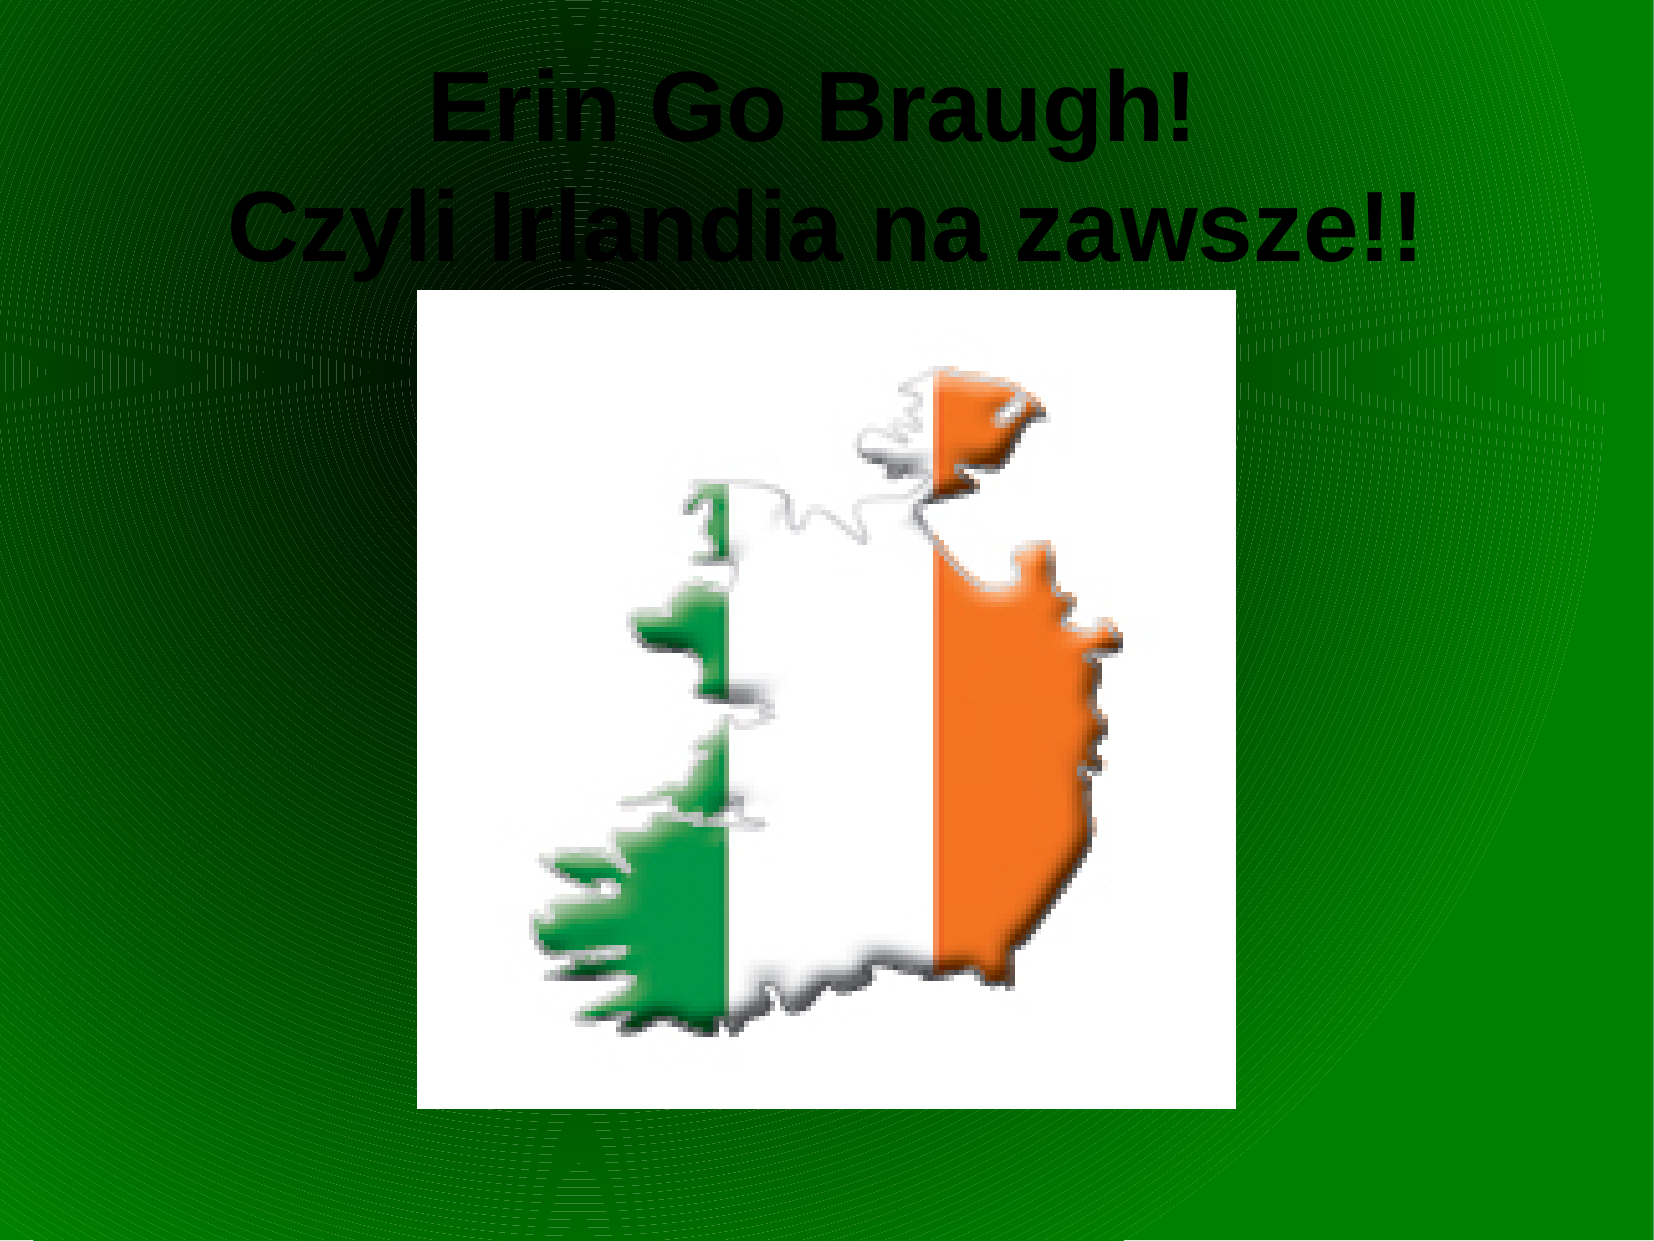

# Erin Go Braugh! Czyli Irlandia na zawsze!!